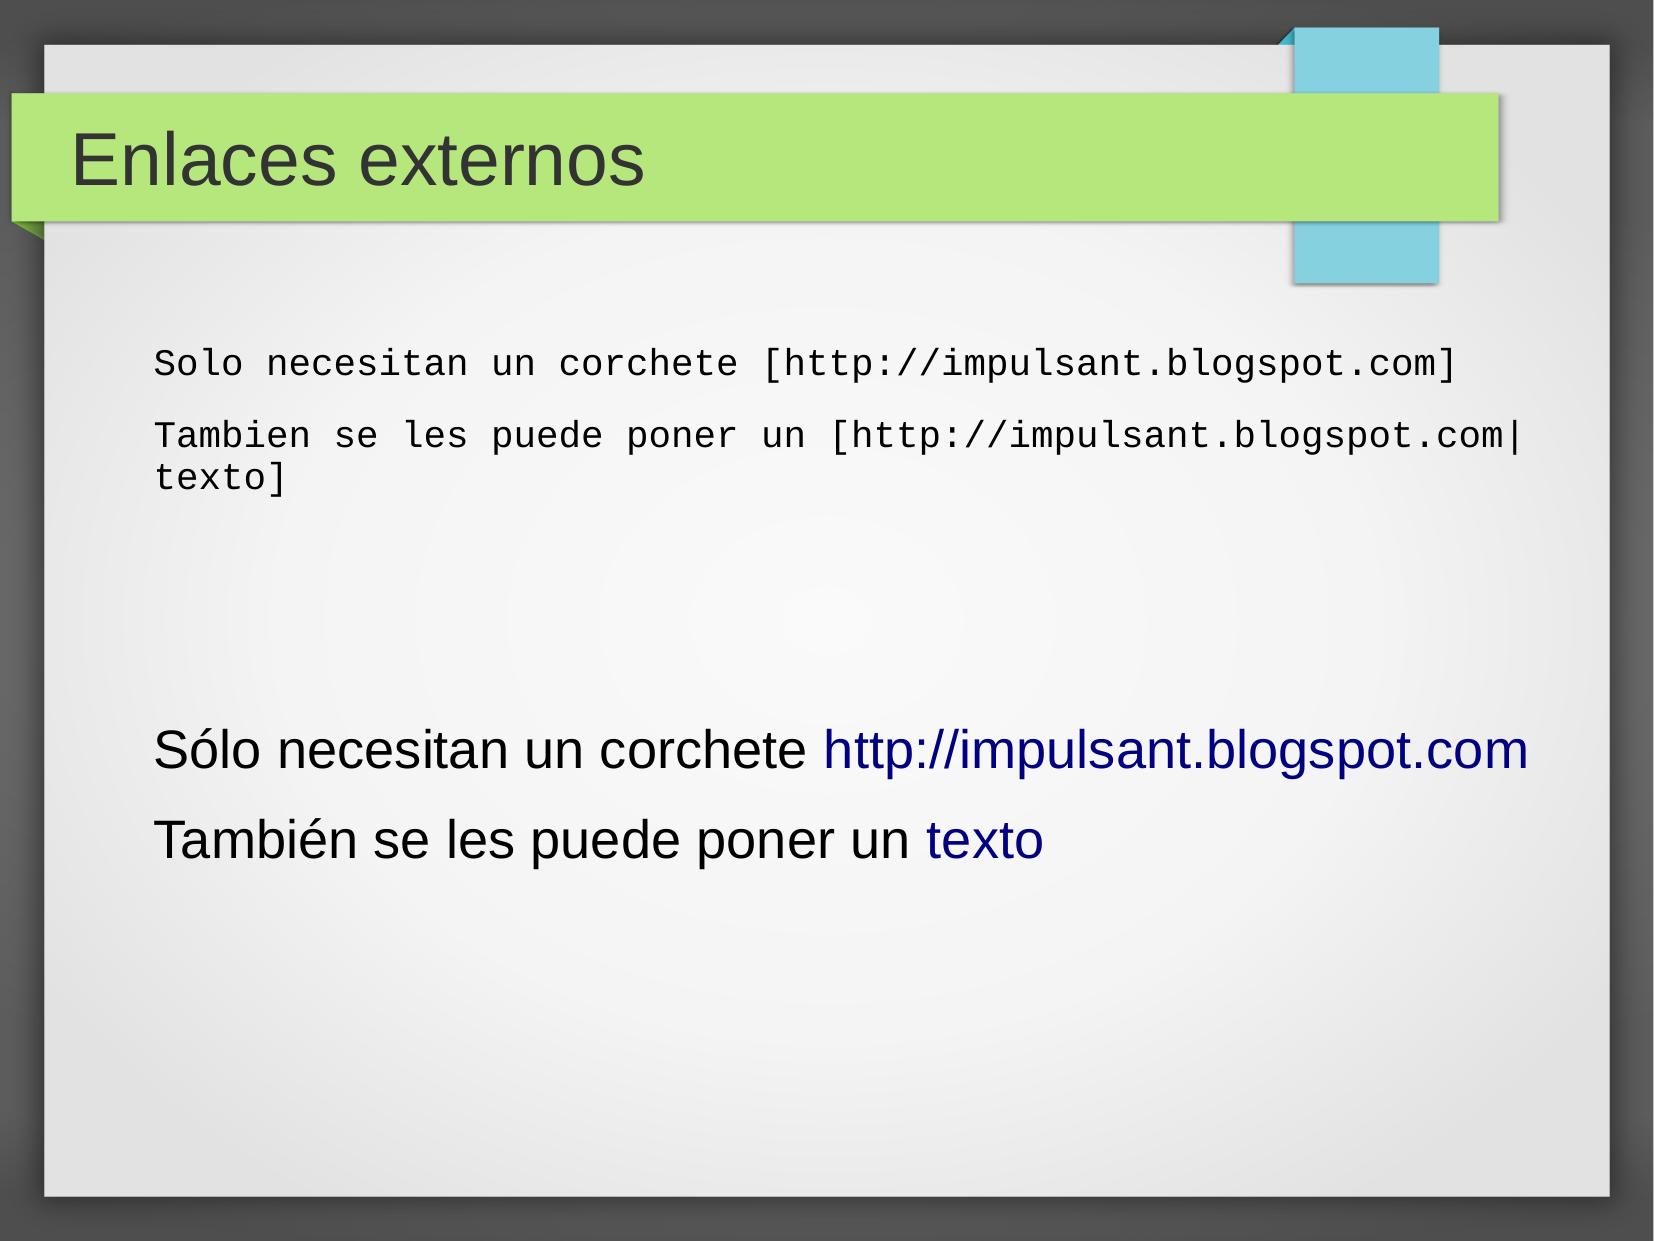

# Enlaces externos
Solo necesitan un corchete [http://impulsant.blogspot.com]
Tambien se les puede poner un [http://impulsant.blogspot.com|texto]
Sólo necesitan un corchete http://impulsant.blogspot.com
También se les puede poner un texto